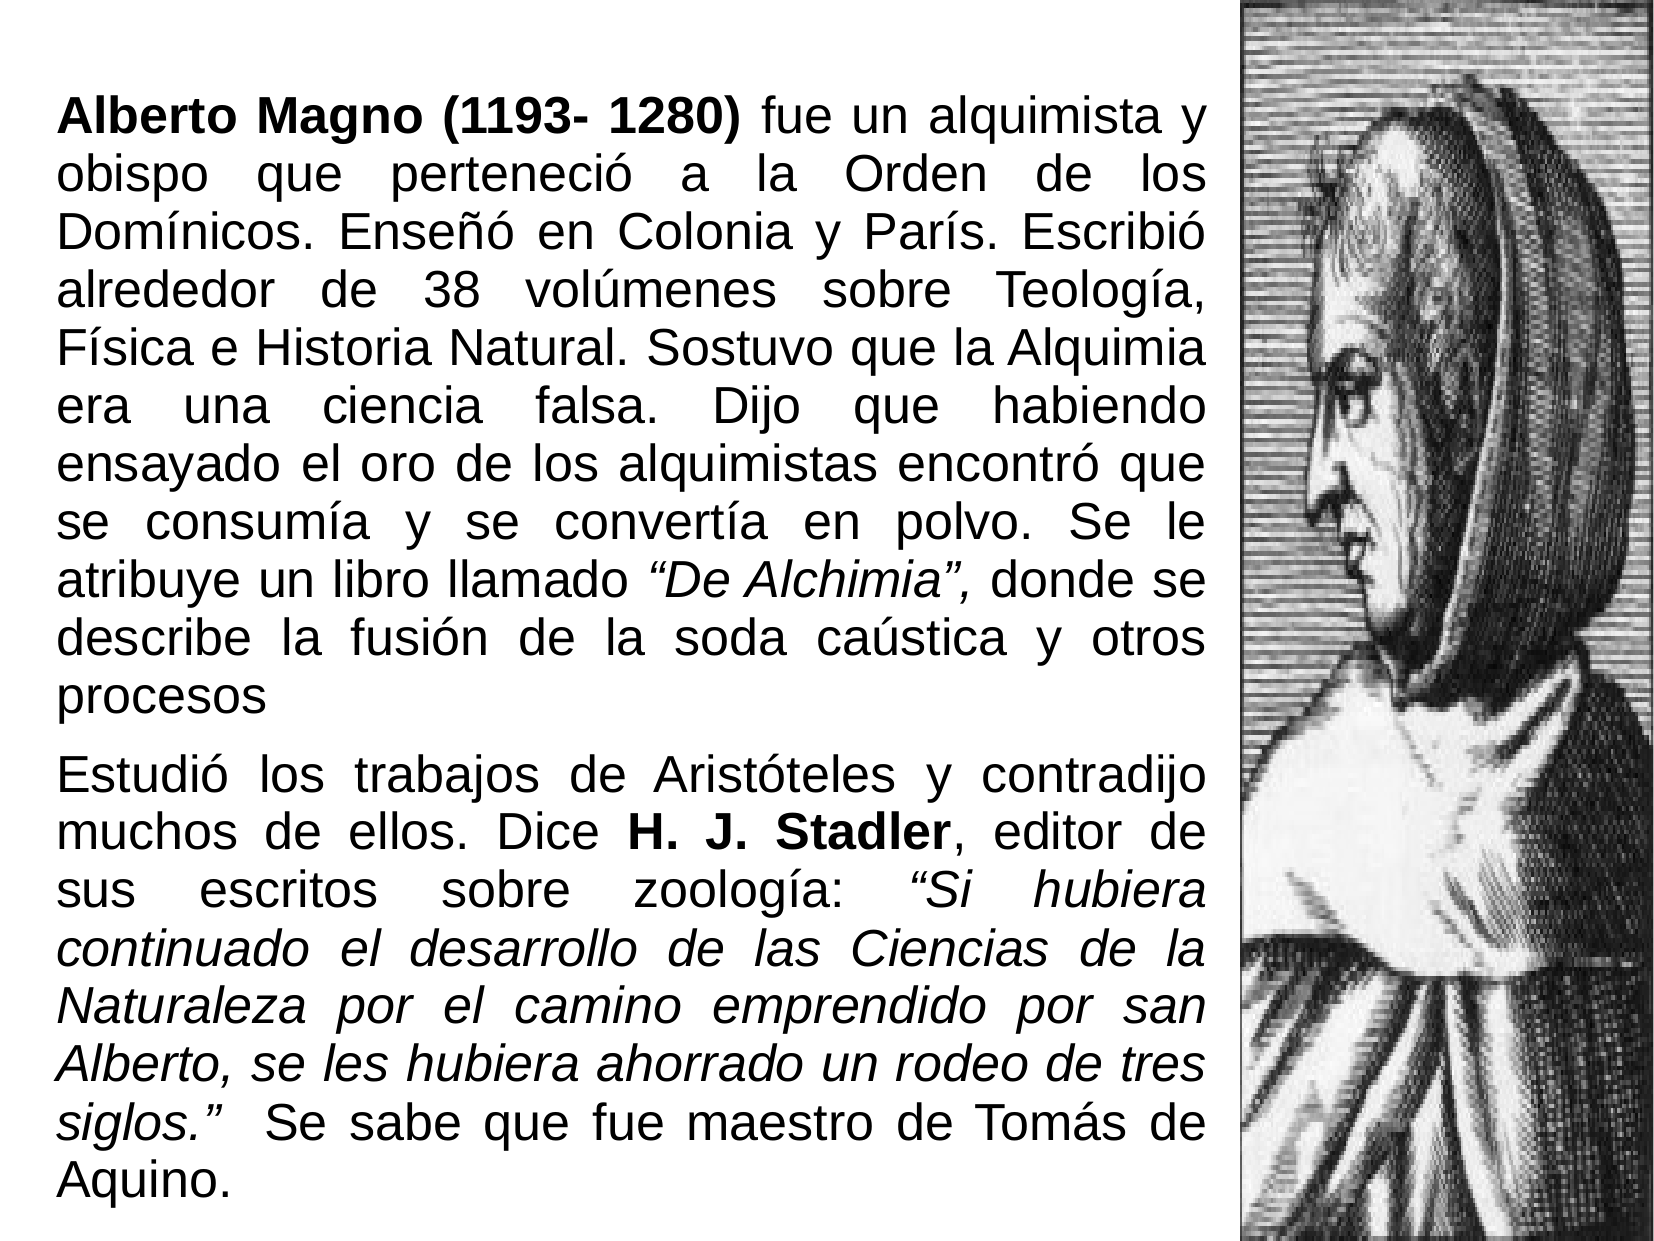

Alberto Magno (1193- 1280) fue un alquimista y obispo que perteneció a la Orden de los Domínicos. Enseñó en Colonia y París. Escribió alrededor de 38 volúmenes sobre Teología, Física e Historia Natural. Sostuvo que la Alquimia era una ciencia falsa. Dijo que habiendo ensayado el oro de los alquimistas encontró que se consumía y se convertía en polvo. Se le atribuye un libro llamado “De Alchimia”, donde se describe la fusión de la soda caústica y otros procesos
Estudió los trabajos de Aristóteles y contradijo muchos de ellos. Dice H. J. Stadler, editor de sus escritos sobre zoología: “Si hubiera continuado el desarrollo de las Ciencias de la Naturaleza por el camino emprendido por san Alberto, se les hubiera ahorrado un rodeo de tres siglos.” Se sabe que fue maestro de Tomás de Aquino.